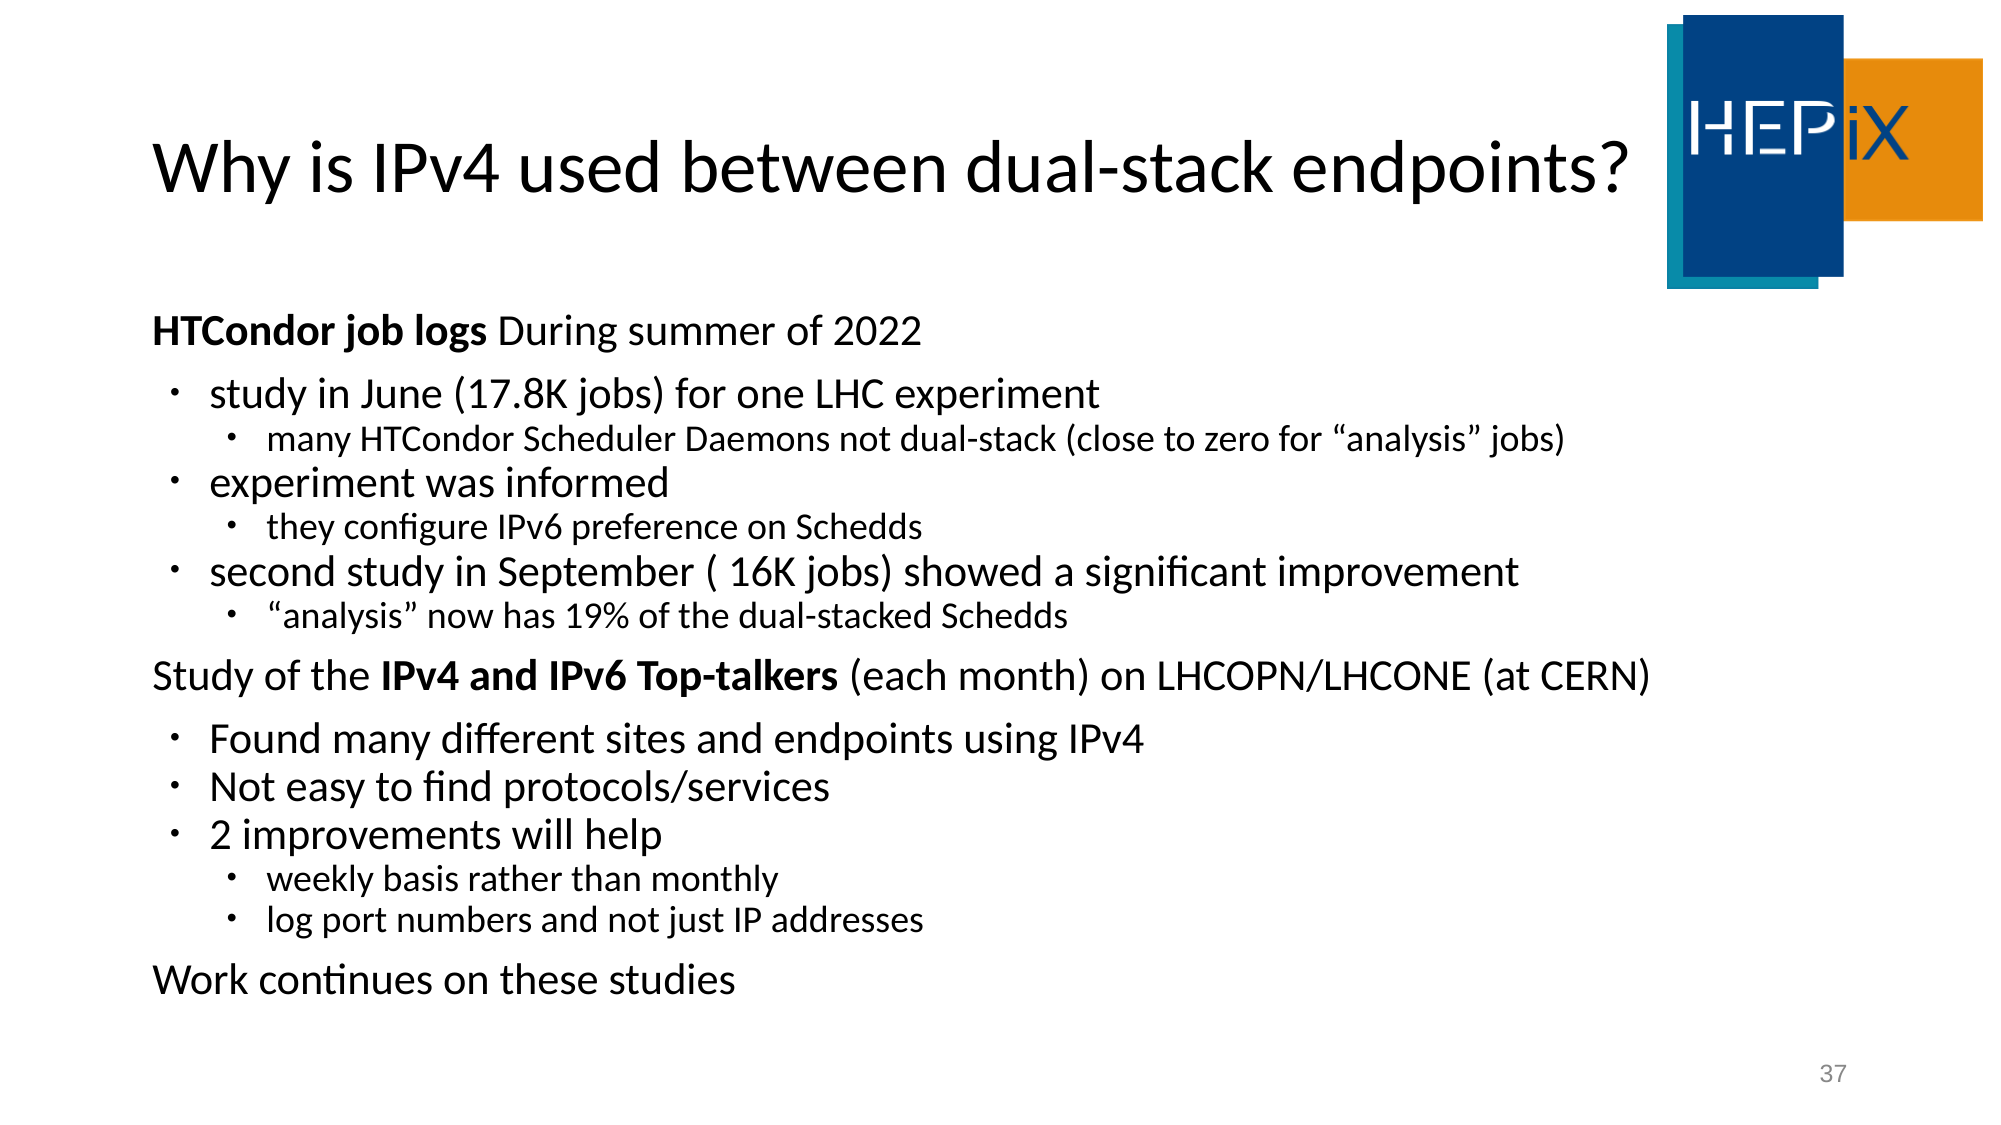

# Why is IPv4 used between dual-stack endpoints?
HTCondor job logs During summer of 2022
study in June (17.8K jobs) for one LHC experiment
many HTCondor Scheduler Daemons not dual-stack (close to zero for “analysis” jobs)
experiment was informed
they configure IPv6 preference on Schedds
second study in September ( 16K jobs) showed a significant improvement
“analysis” now has 19% of the dual-stacked Schedds
Study of the IPv4 and IPv6 Top-talkers (each month) on LHCOPN/LHCONE (at CERN)
Found many different sites and endpoints using IPv4
Not easy to find protocols/services
2 improvements will help
weekly basis rather than monthly
log port numbers and not just IP addresses
Work continues on these studies